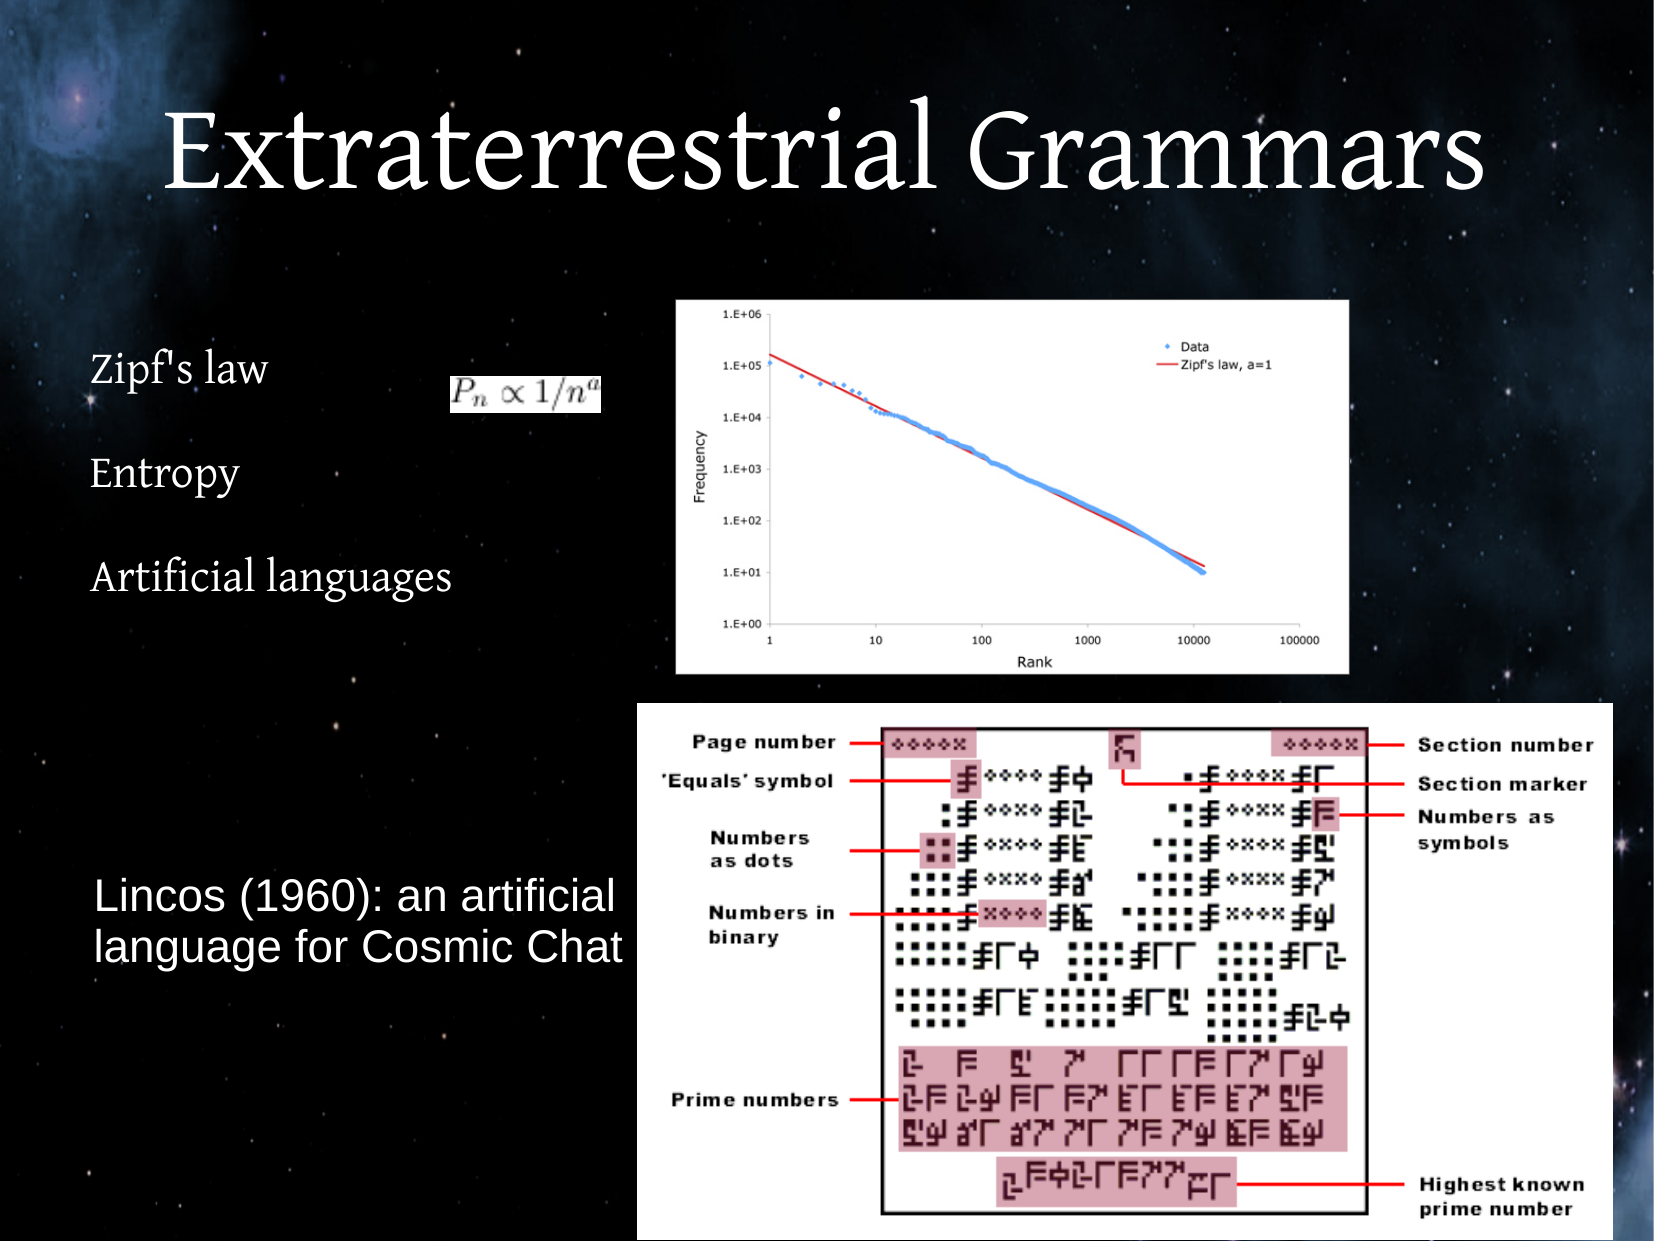

# Extraterrestrial Grammars
Zipf's law
Entropy
Artificial languages
Lincos (1960): an artificial language for Cosmic Chat